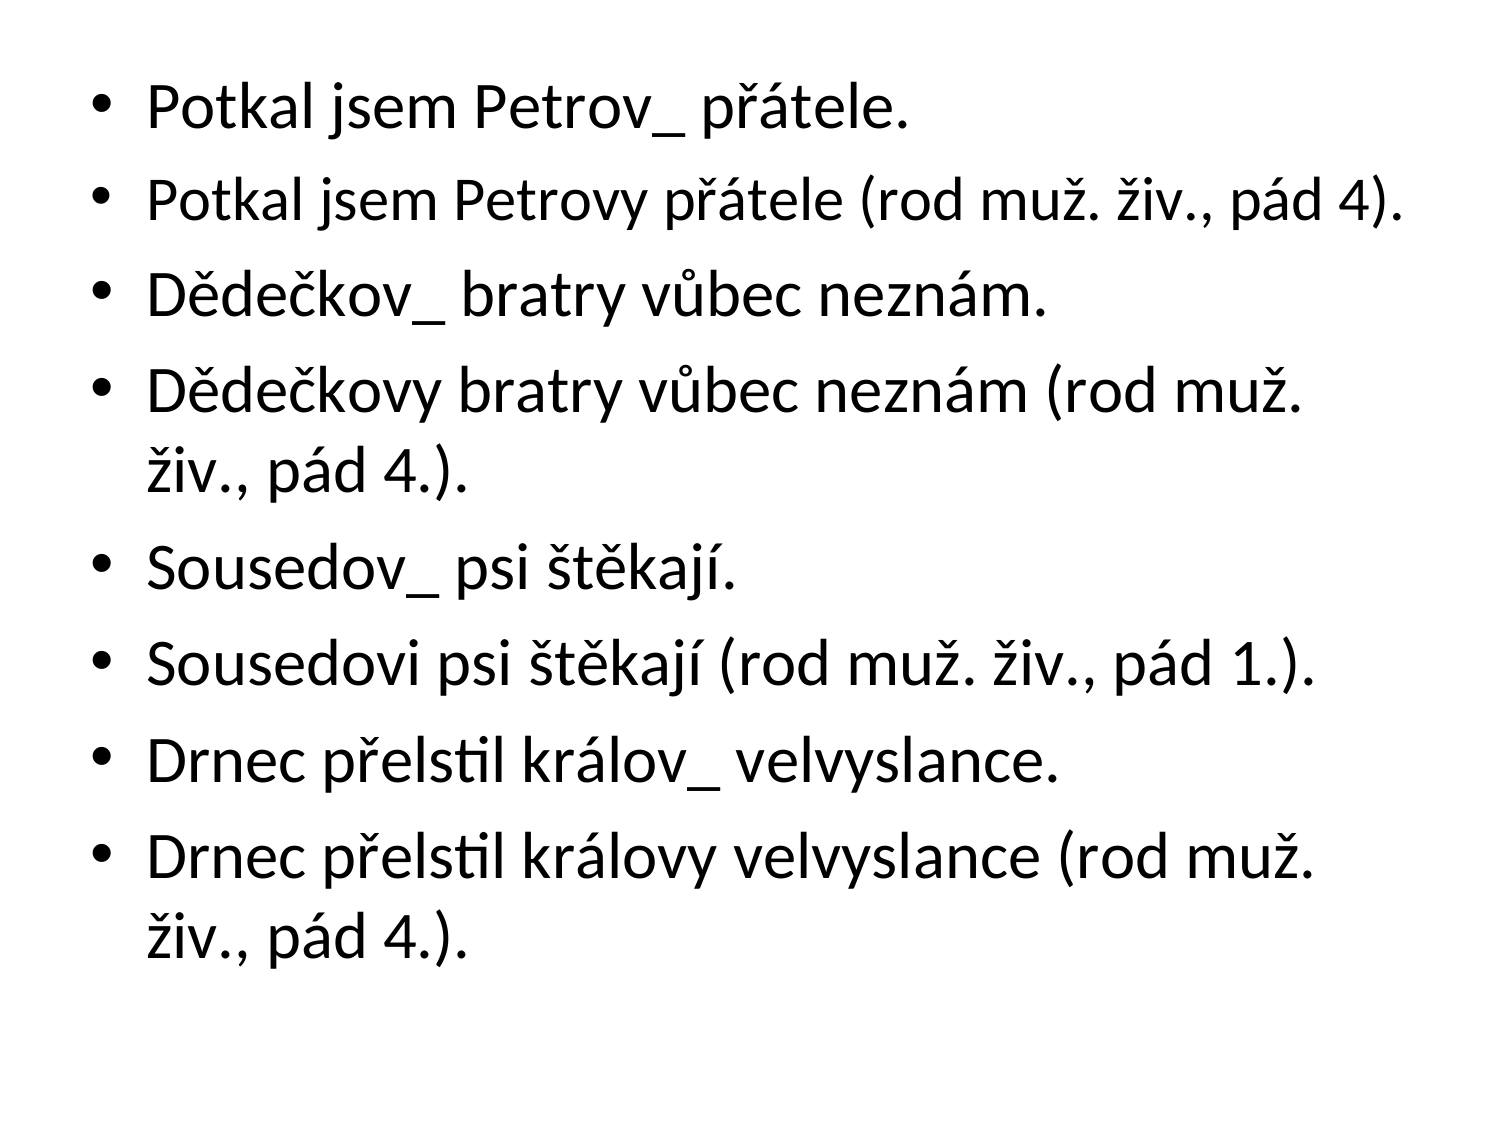

#
Potkal jsem Petrov_ přátele.
Potkal jsem Petrovy přátele (rod muž. živ., pád 4).
Dědečkov_ bratry vůbec neznám.
Dědečkovy bratry vůbec neznám (rod muž. živ., pád 4.).
Sousedov_ psi štěkají.
Sousedovi psi štěkají (rod muž. živ., pád 1.).
Drnec přelstil králov_ velvyslance.
Drnec přelstil královy velvyslance (rod muž. živ., pád 4.).